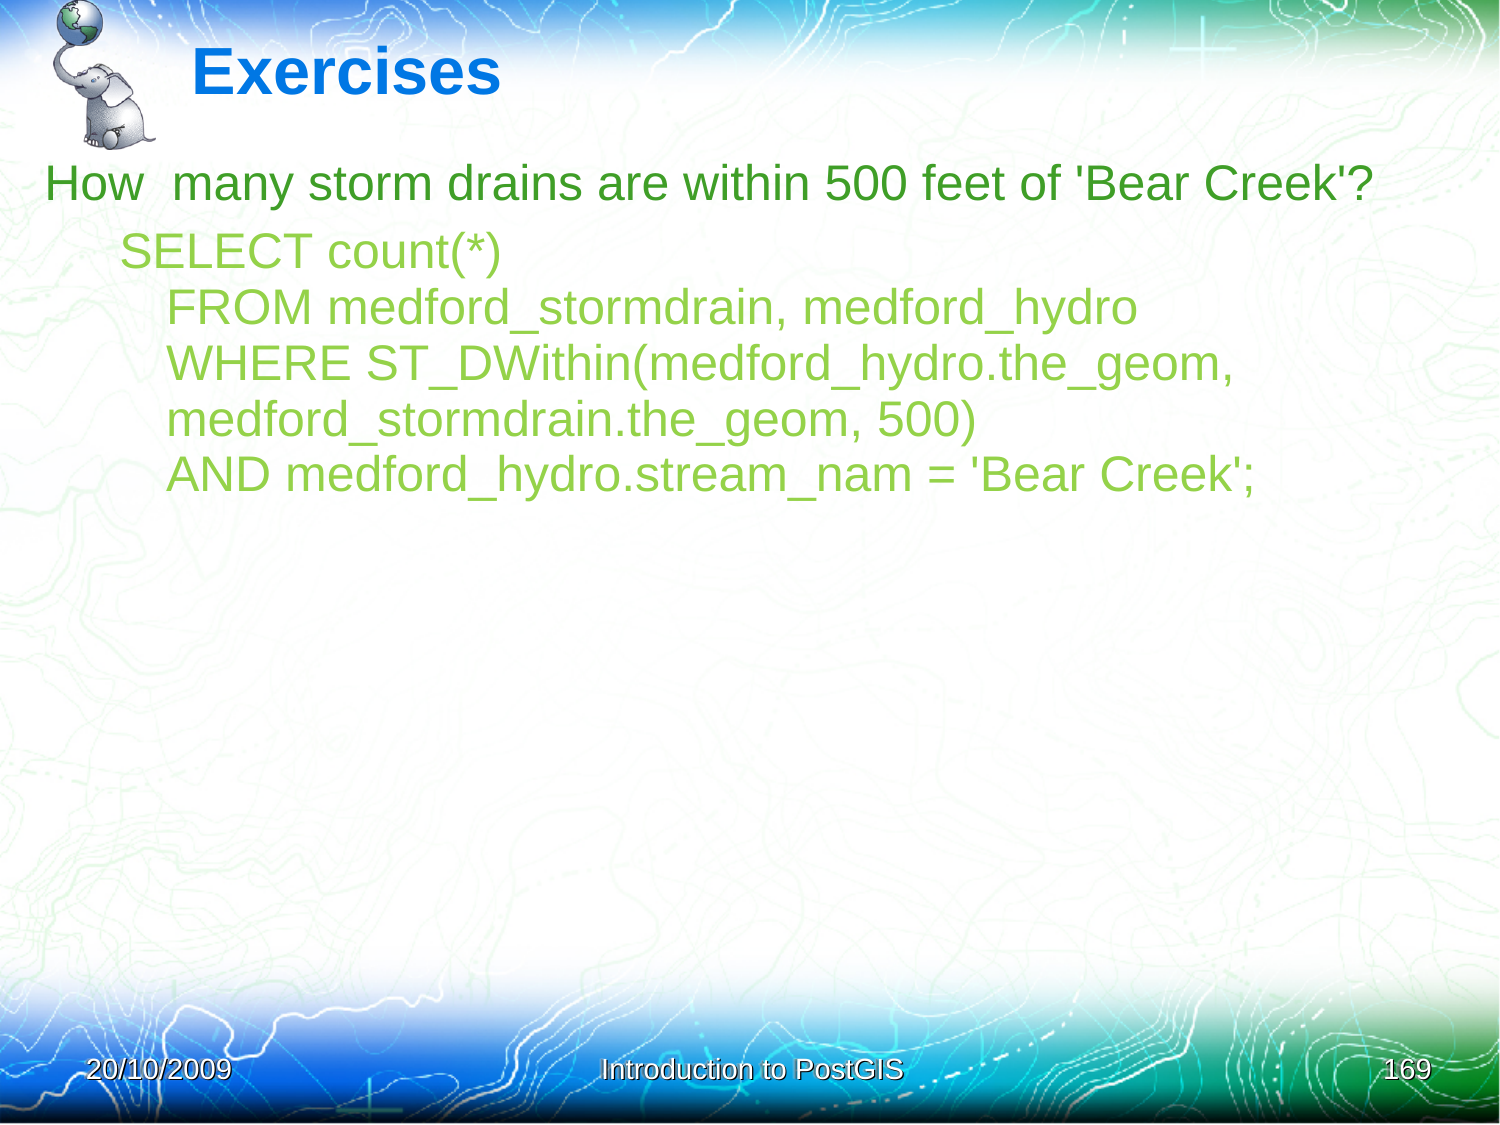

# Exercises
How many storm drains are within 500 feet of 'Bear Creek'?
SELECT count(*)
FROM medford_stormdrain, medford_hydro
WHERE ST_DWithin(medford_hydro.the_geom, medford_stormdrain.the_geom, 500)
AND medford_hydro.stream_nam = 'Bear Creek';
20/10/2009
Introduction to PostGIS
169